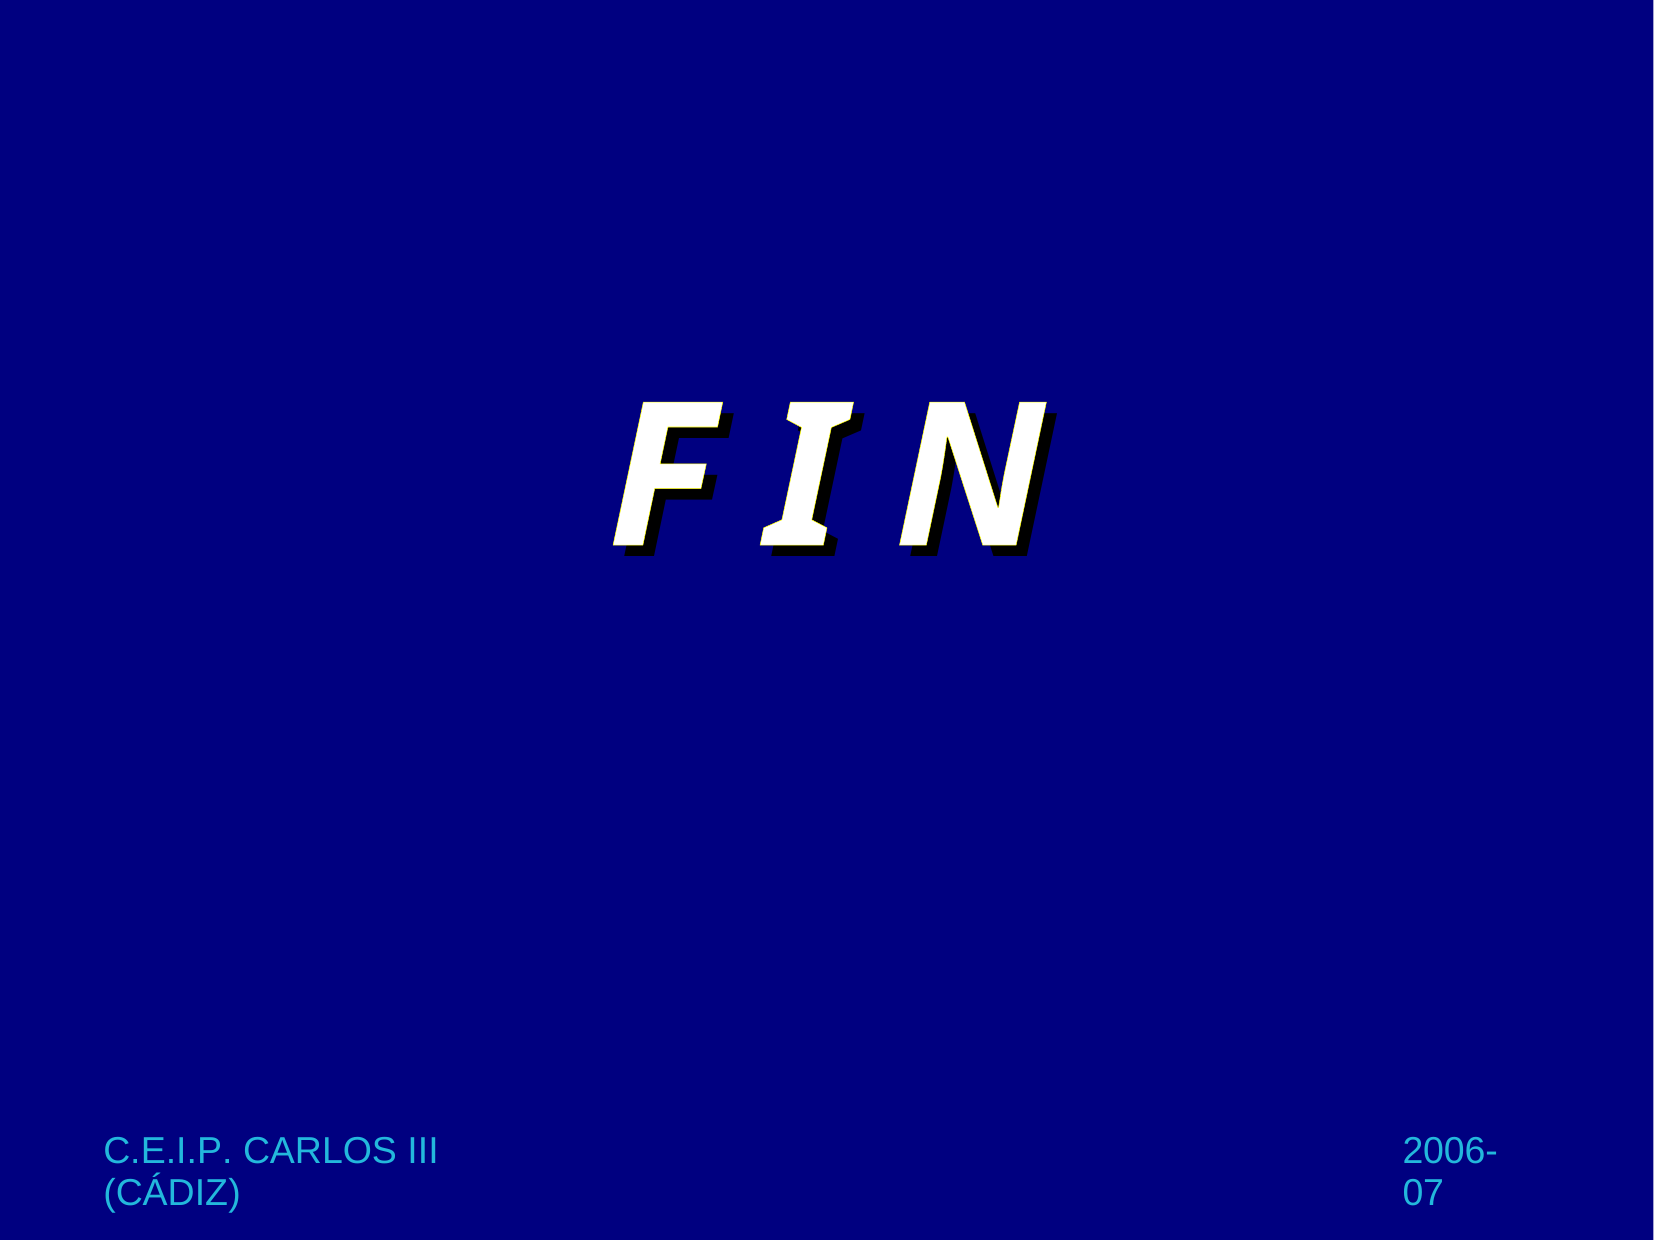

F I N
C.E.I.P. CARLOS III (CÁDIZ)
2006-07
Presentación realizada por el equipo de coordinación del
C.E.I.P. Carlos III (Cádiz) en Noviembre de 2006 para aplicar en 4º de Primaria.